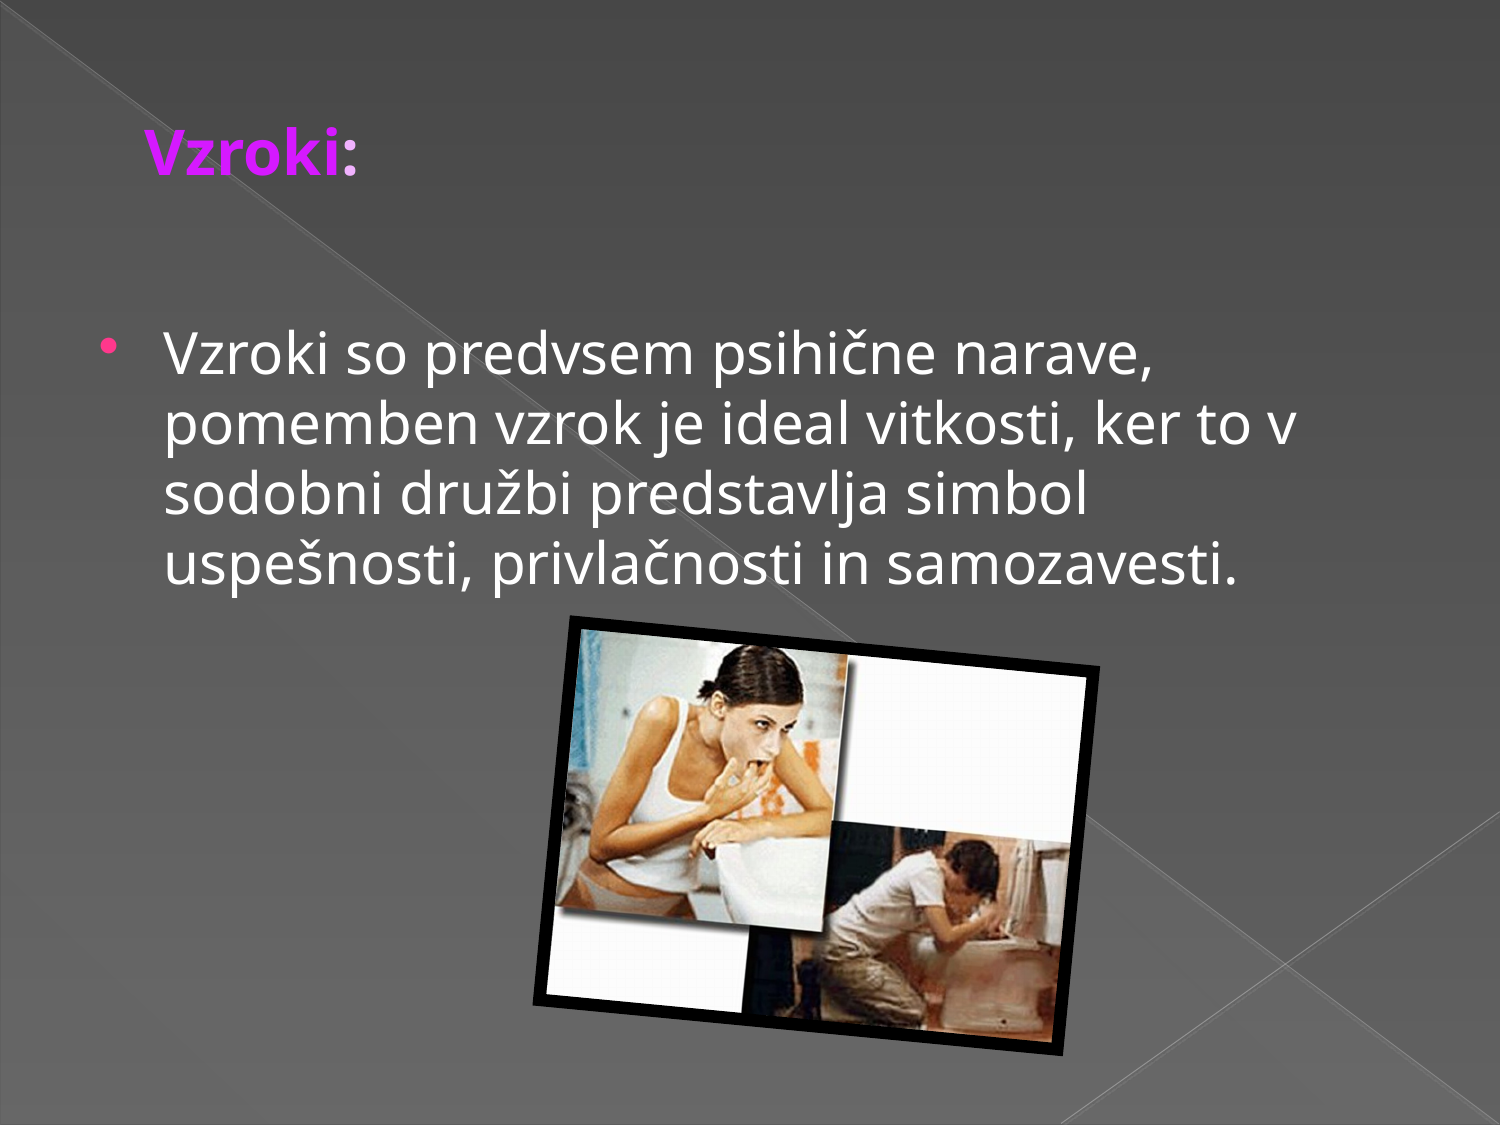

# Vzroki:
Vzroki so predvsem psihične narave, pomemben vzrok je ideal vitkosti, ker to v sodobni družbi predstavlja simbol uspešnosti, privlačnosti in samozavesti.